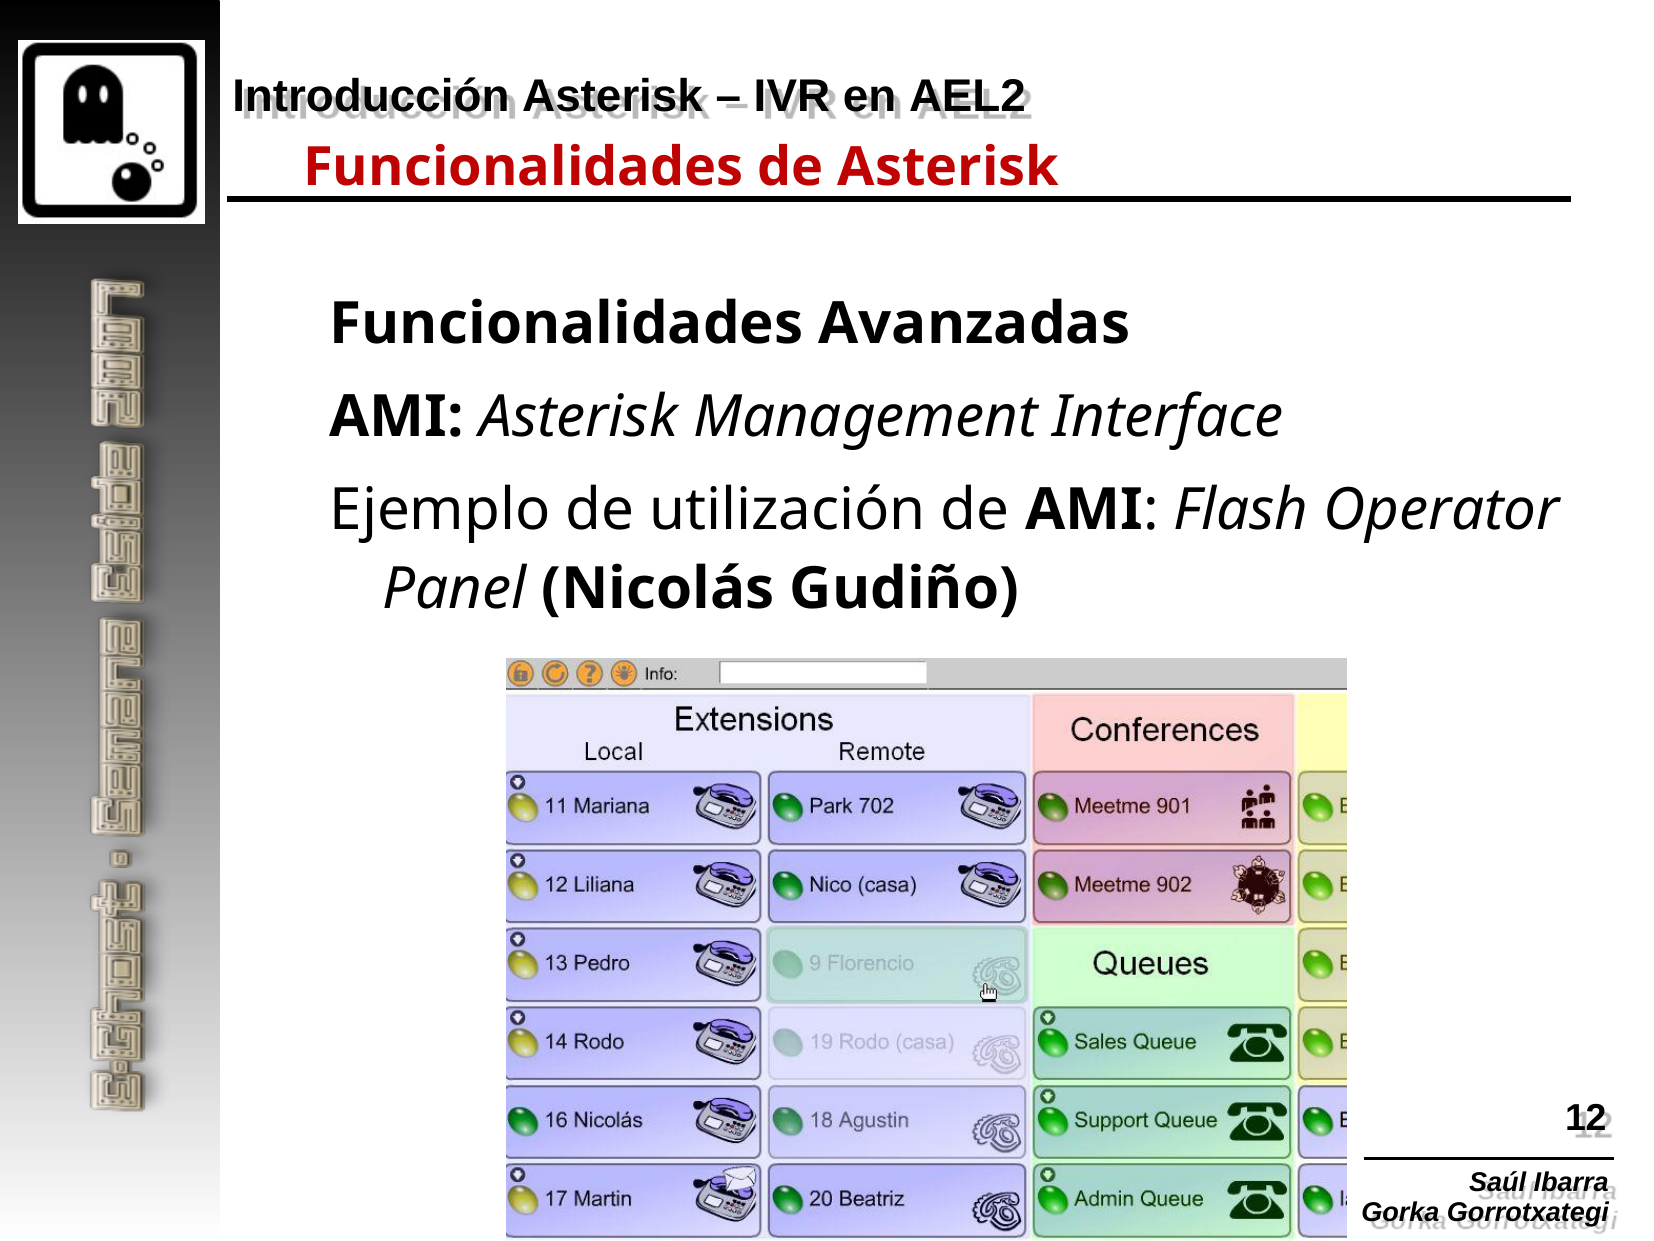

Funcionalidades de Asterisk
# Funcionalidades Avanzadas
AMI: Asterisk Management Interface
Ejemplo de utilización de AMI: Flash Operator Panel (Nicolás Gudiño)